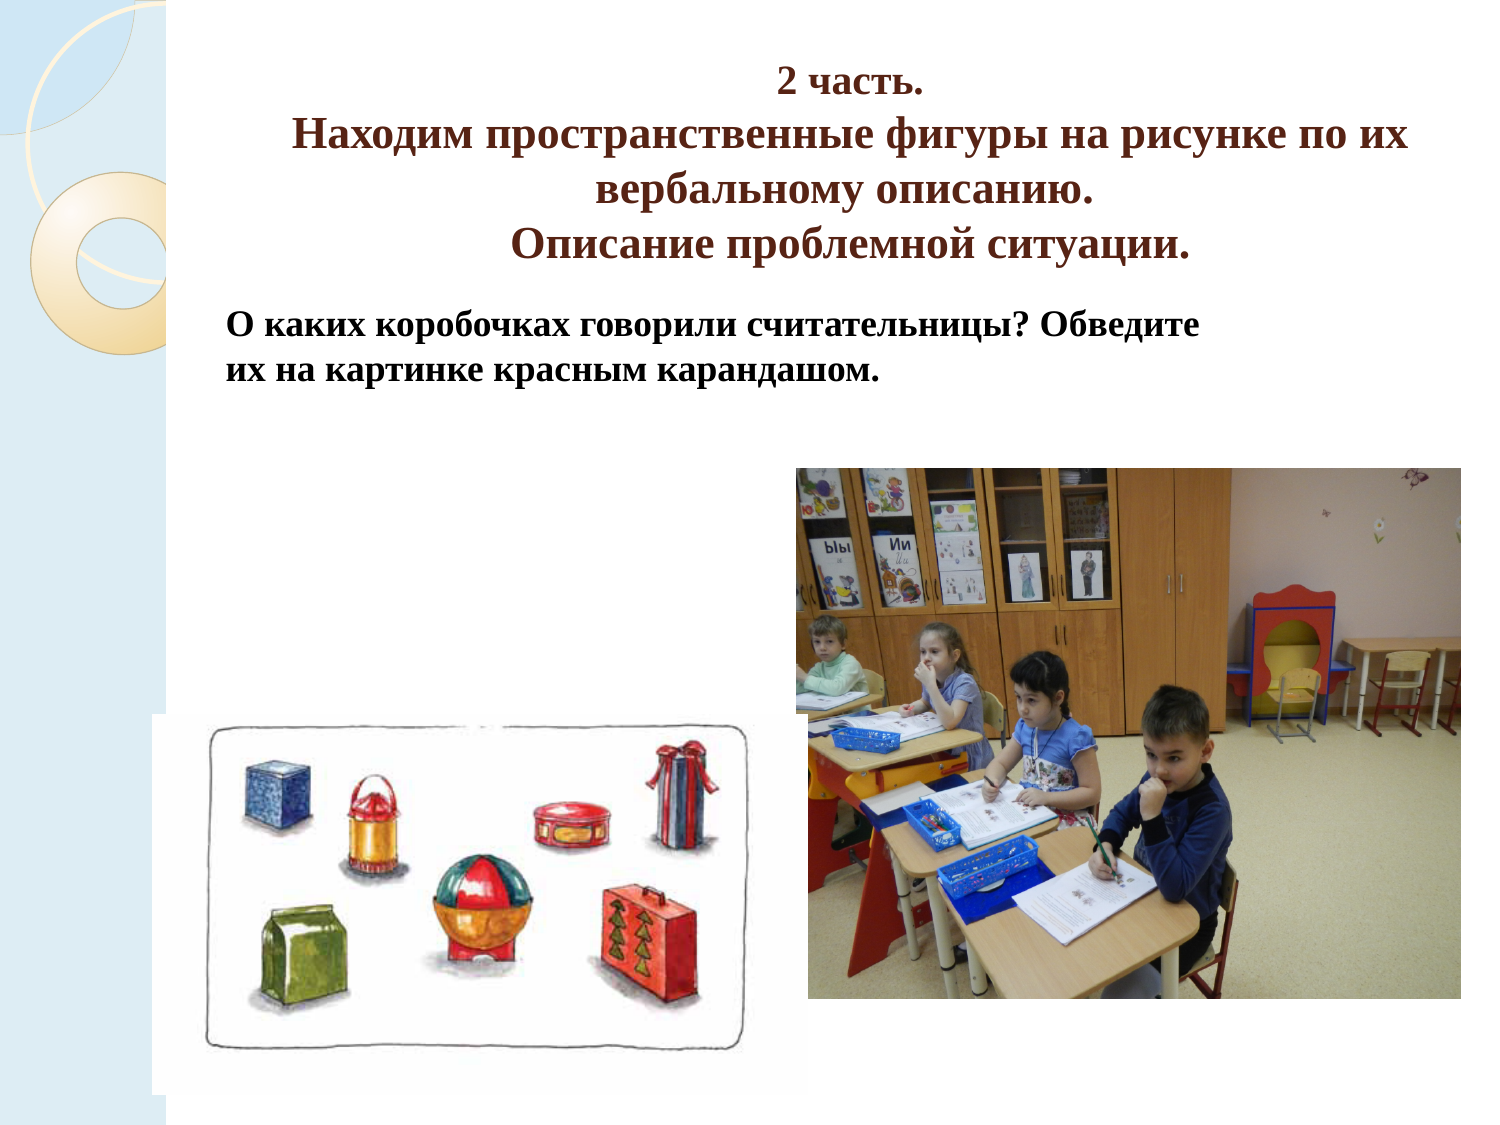

# 2 часть. Находим пространственные фигуры на рисунке по их вербальному описанию. Описание проблемной ситуации.
О каких коробочках говорили считательницы? Обведите
их на картинке красным карандашом.